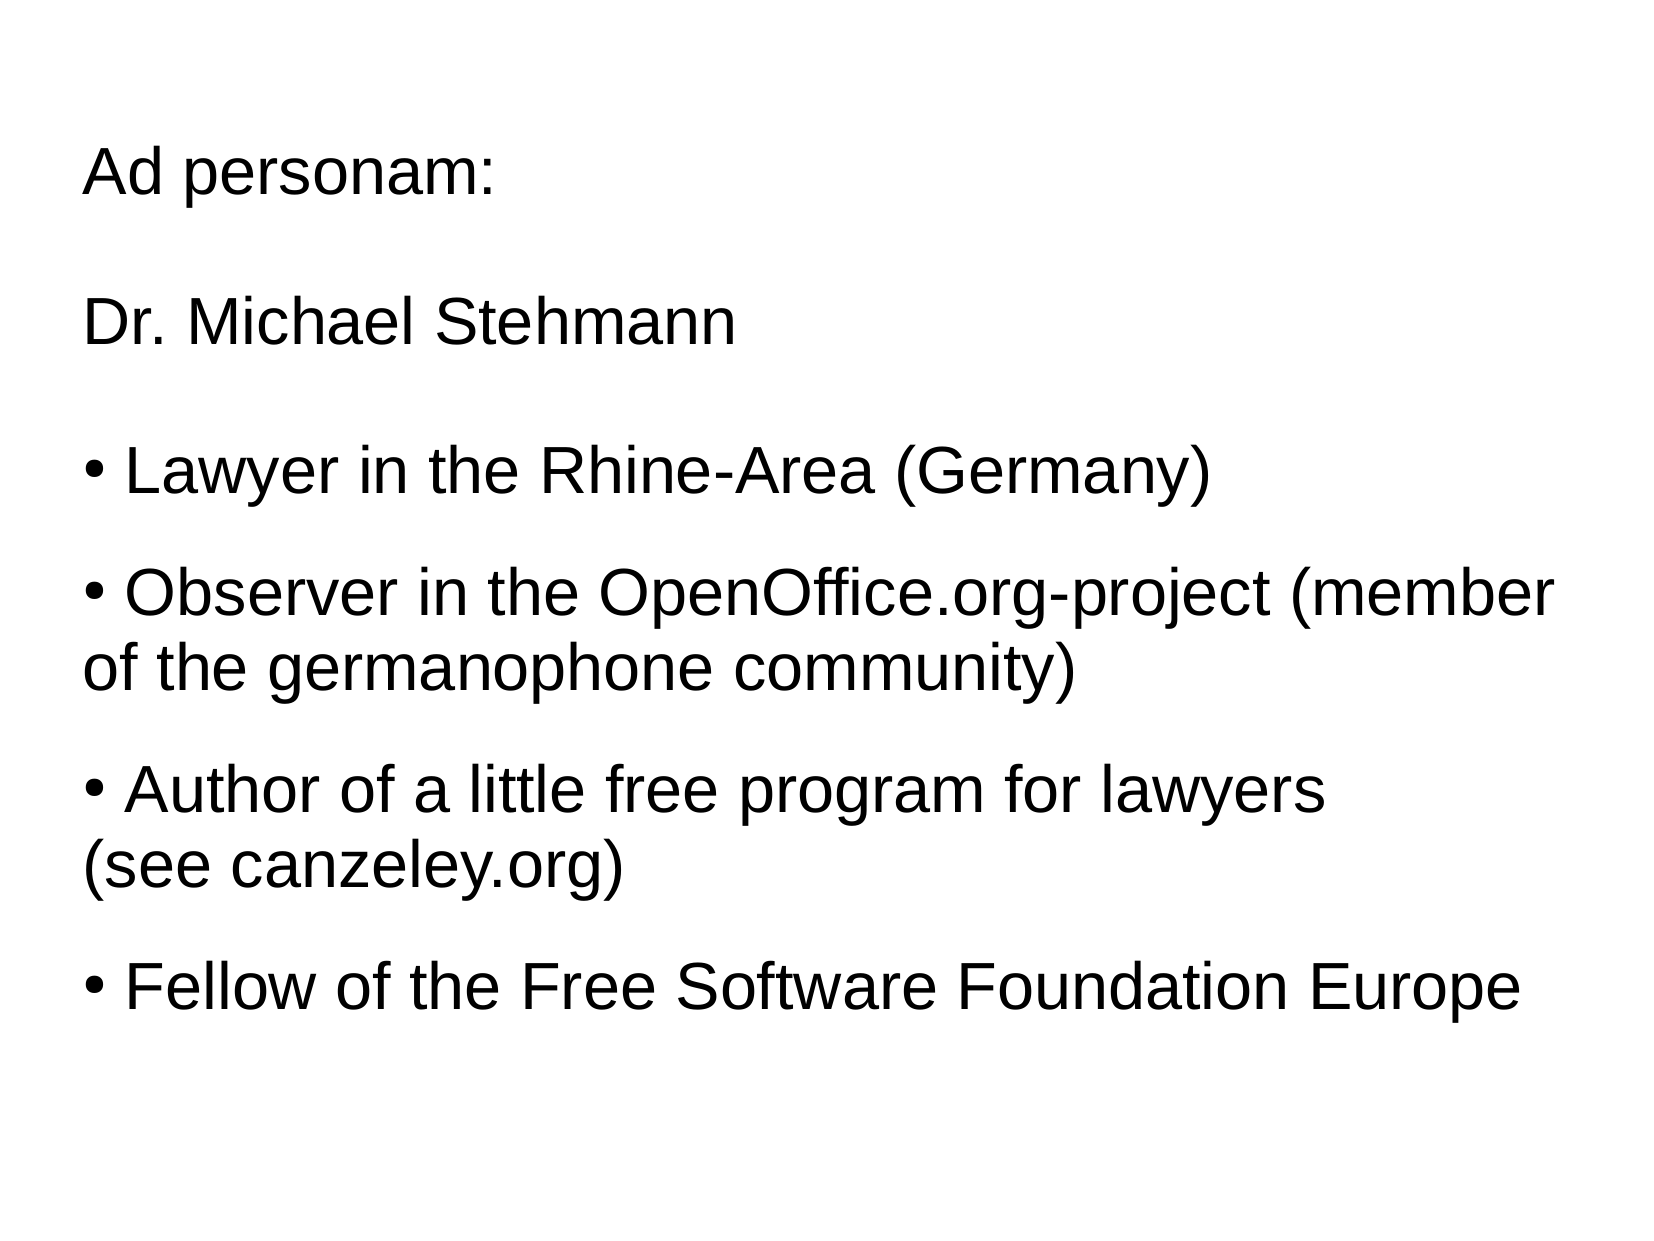

# Ad personam:
Dr. Michael Stehmann
 Lawyer in the Rhine-Area (Germany)
 Observer in the OpenOffice.org-project (member of the germanophone community)
 Author of a little free program for lawyers
(see canzeley.org)
 Fellow of the Free Software Foundation Europe